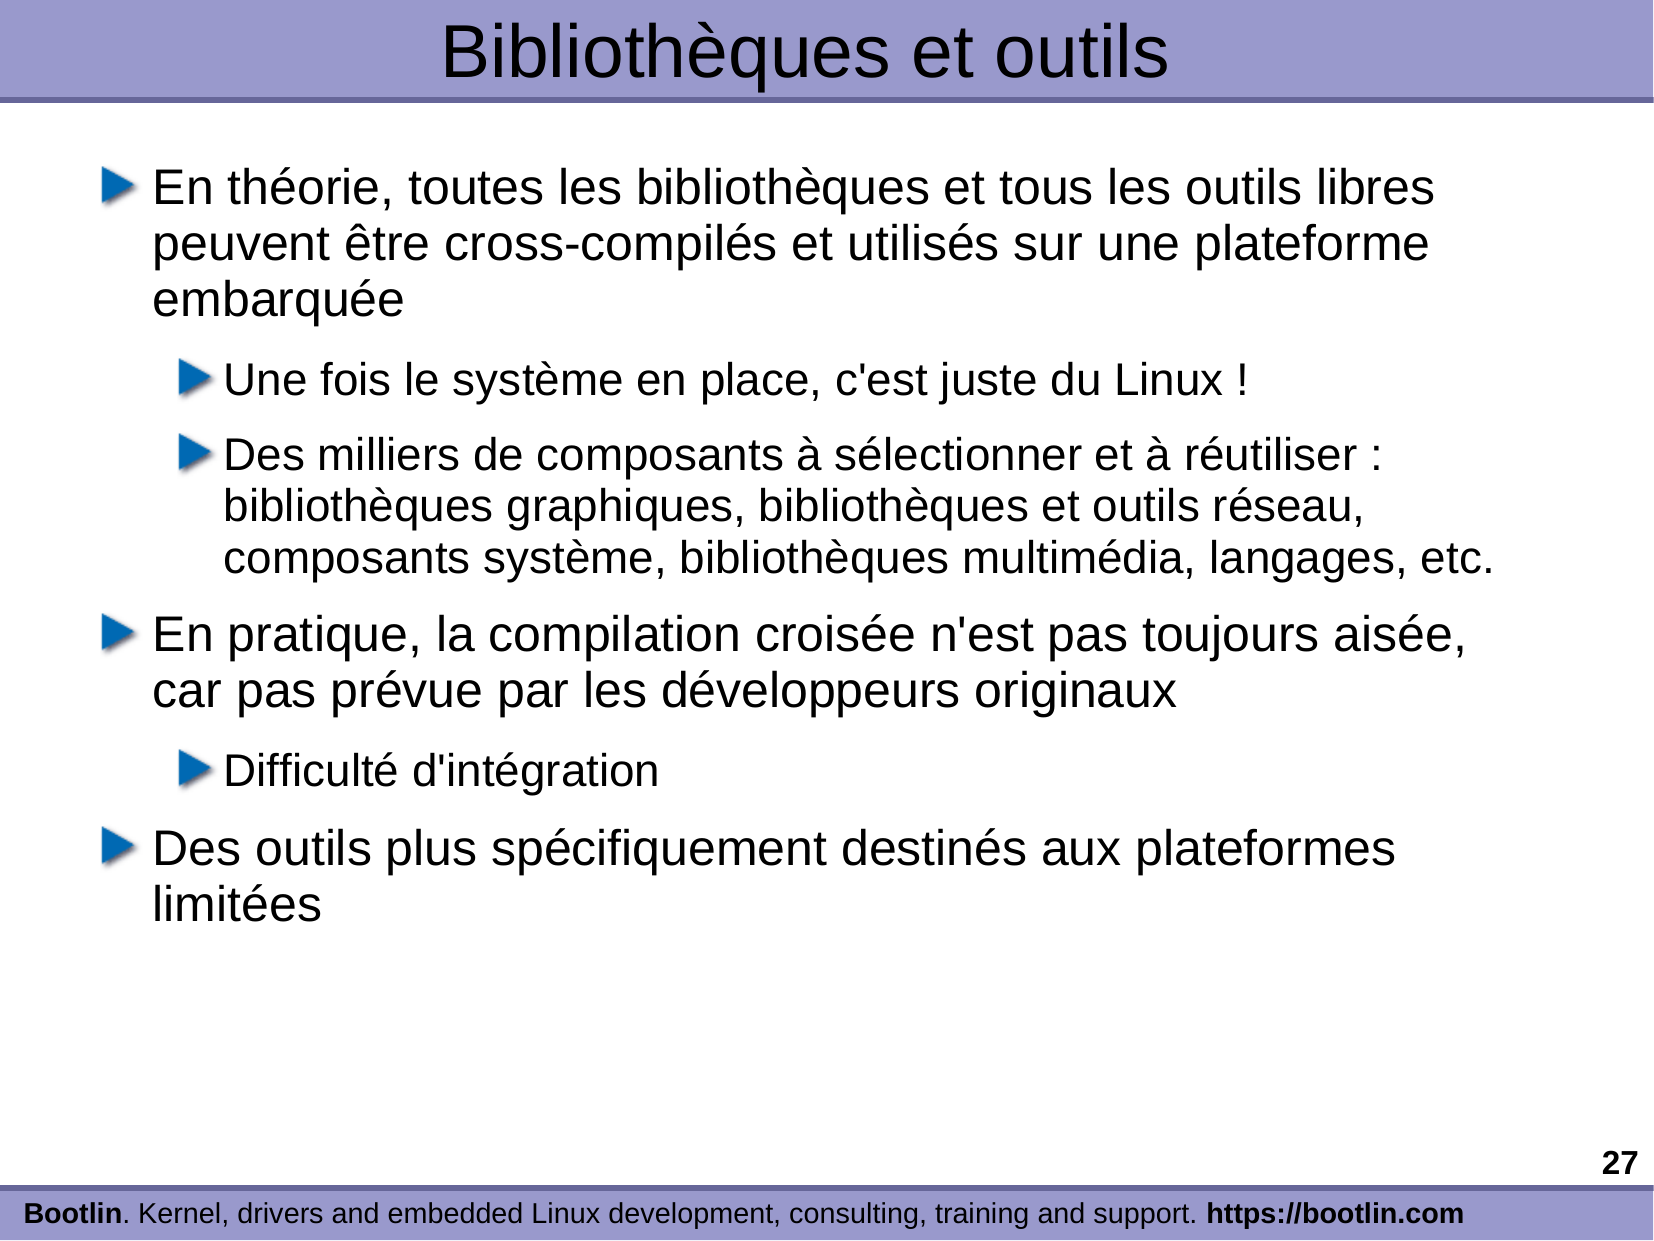

# Bibliothèques et outils
En théorie, toutes les bibliothèques et tous les outils libres peuvent être cross-compilés et utilisés sur une plateforme embarquée
Une fois le système en place, c'est juste du Linux !
Des milliers de composants à sélectionner et à réutiliser : bibliothèques graphiques, bibliothèques et outils réseau, composants système, bibliothèques multimédia, langages, etc.
En pratique, la compilation croisée n'est pas toujours aisée, car pas prévue par les développeurs originaux
Difficulté d'intégration
Des outils plus spécifiquement destinés aux plateformes limitées